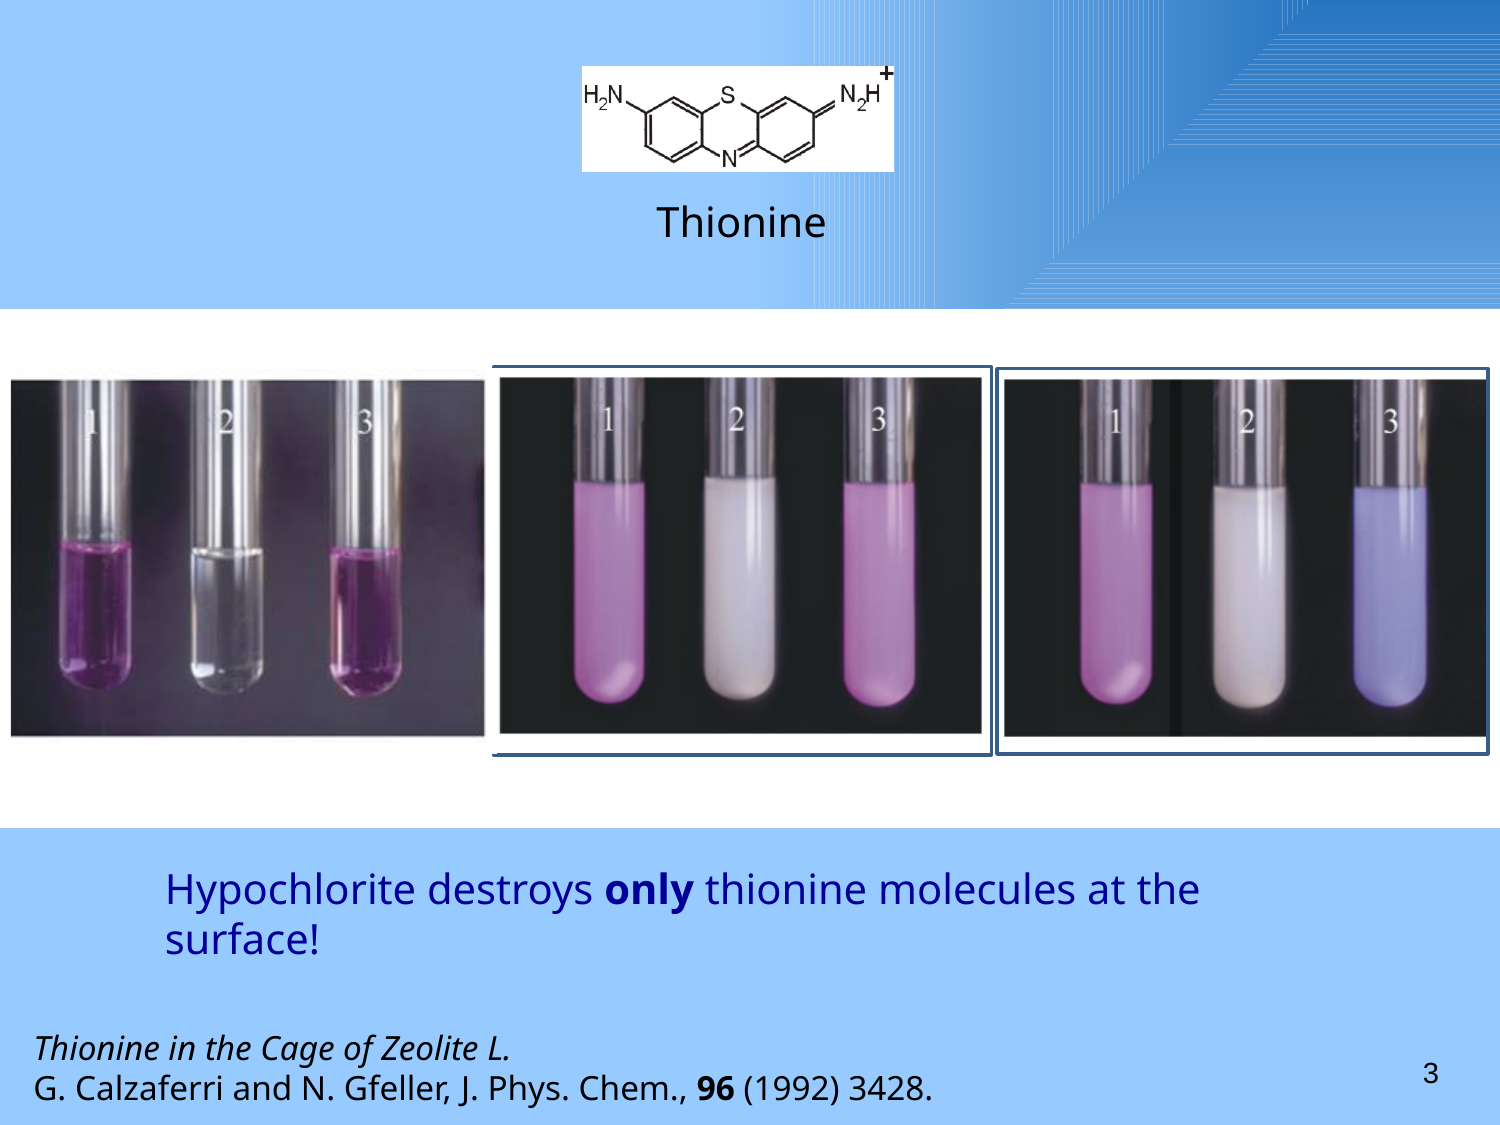

Thionine
Hypochlorite destroys only thionine molecules at the surface!
Thionine in the Cage of Zeolite L.
G. Calzaferri and N. Gfeller, J. Phys. Chem., 96 (1992) 3428.